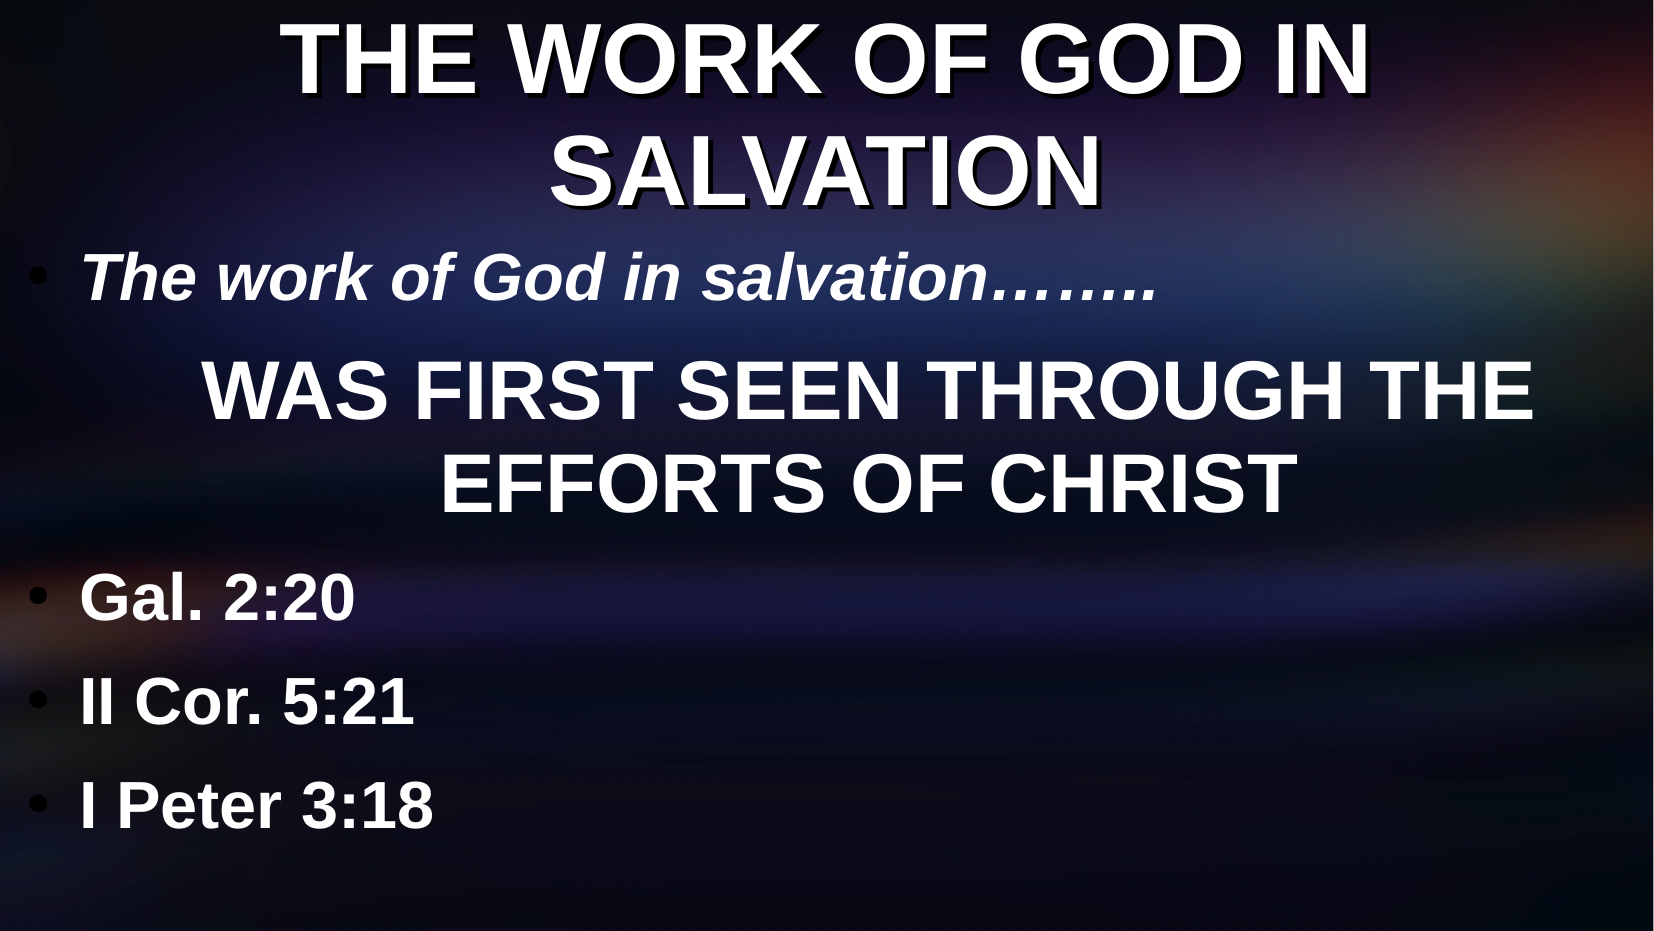

# THE WORK OF GOD IN SALVATION
The work of God in salvation……..
WAS FIRST SEEN THROUGH THE EFFORTS OF CHRIST
Gal. 2:20
II Cor. 5:21
I Peter 3:18